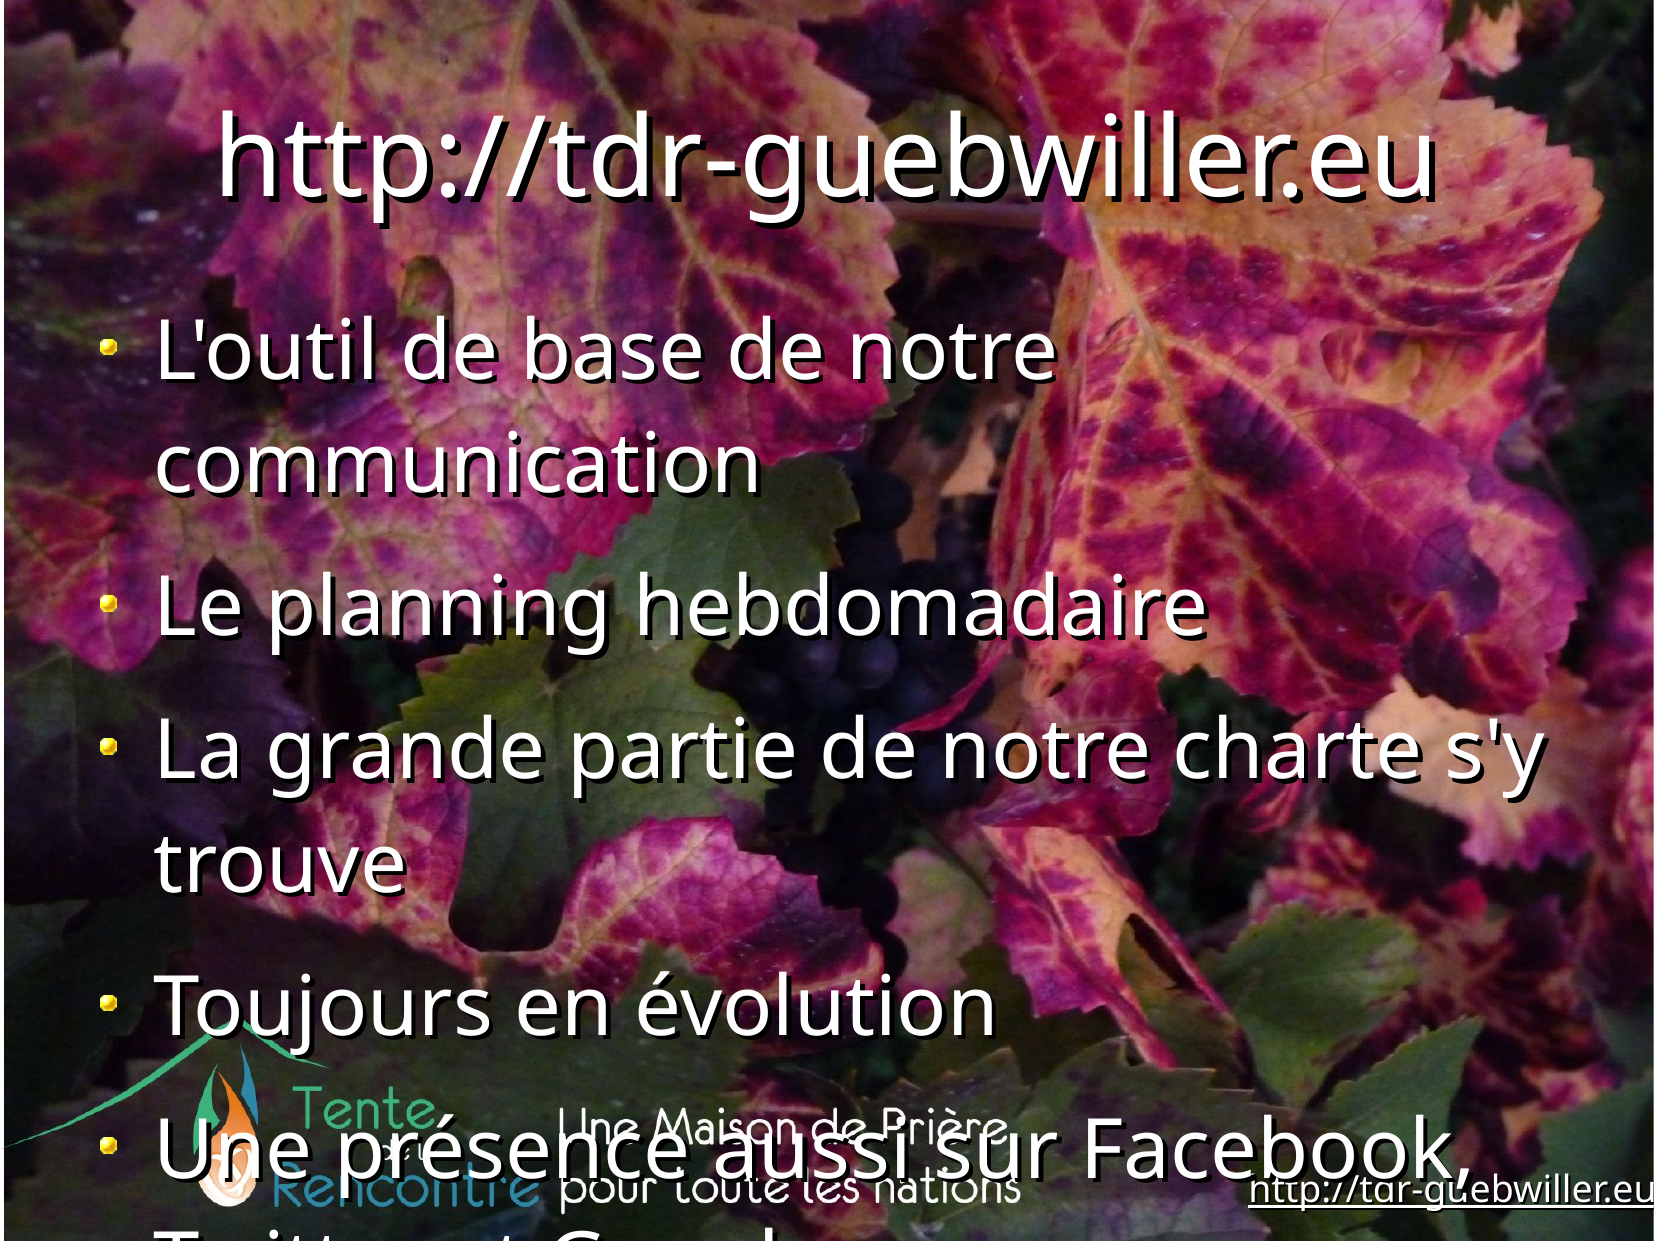

# http://tdr-guebwiller.eu
L'outil de base de notre communication
Le planning hebdomadaire
La grande partie de notre charte s'y trouve
Toujours en évolution
Une présence aussi sur Facebook, Twitter et Google+